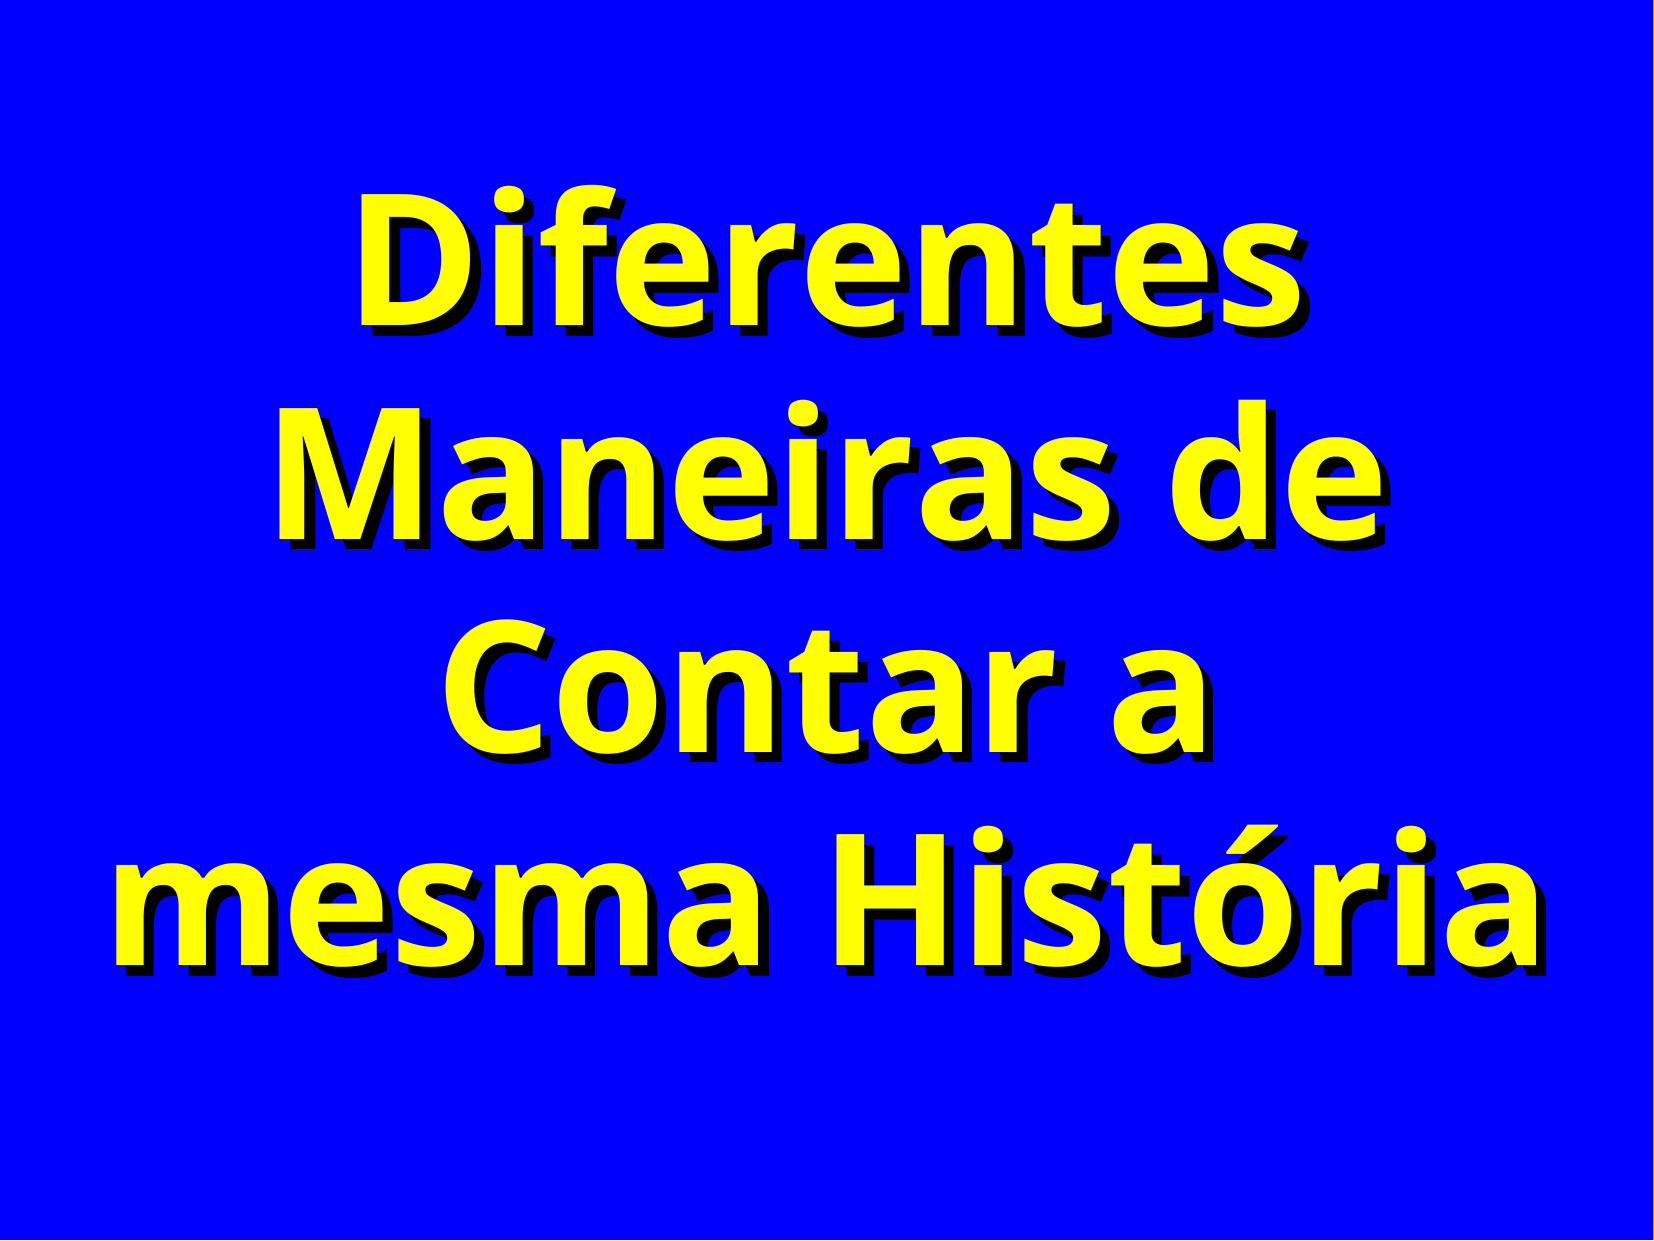

Diferentes Maneiras de Contar a mesma História